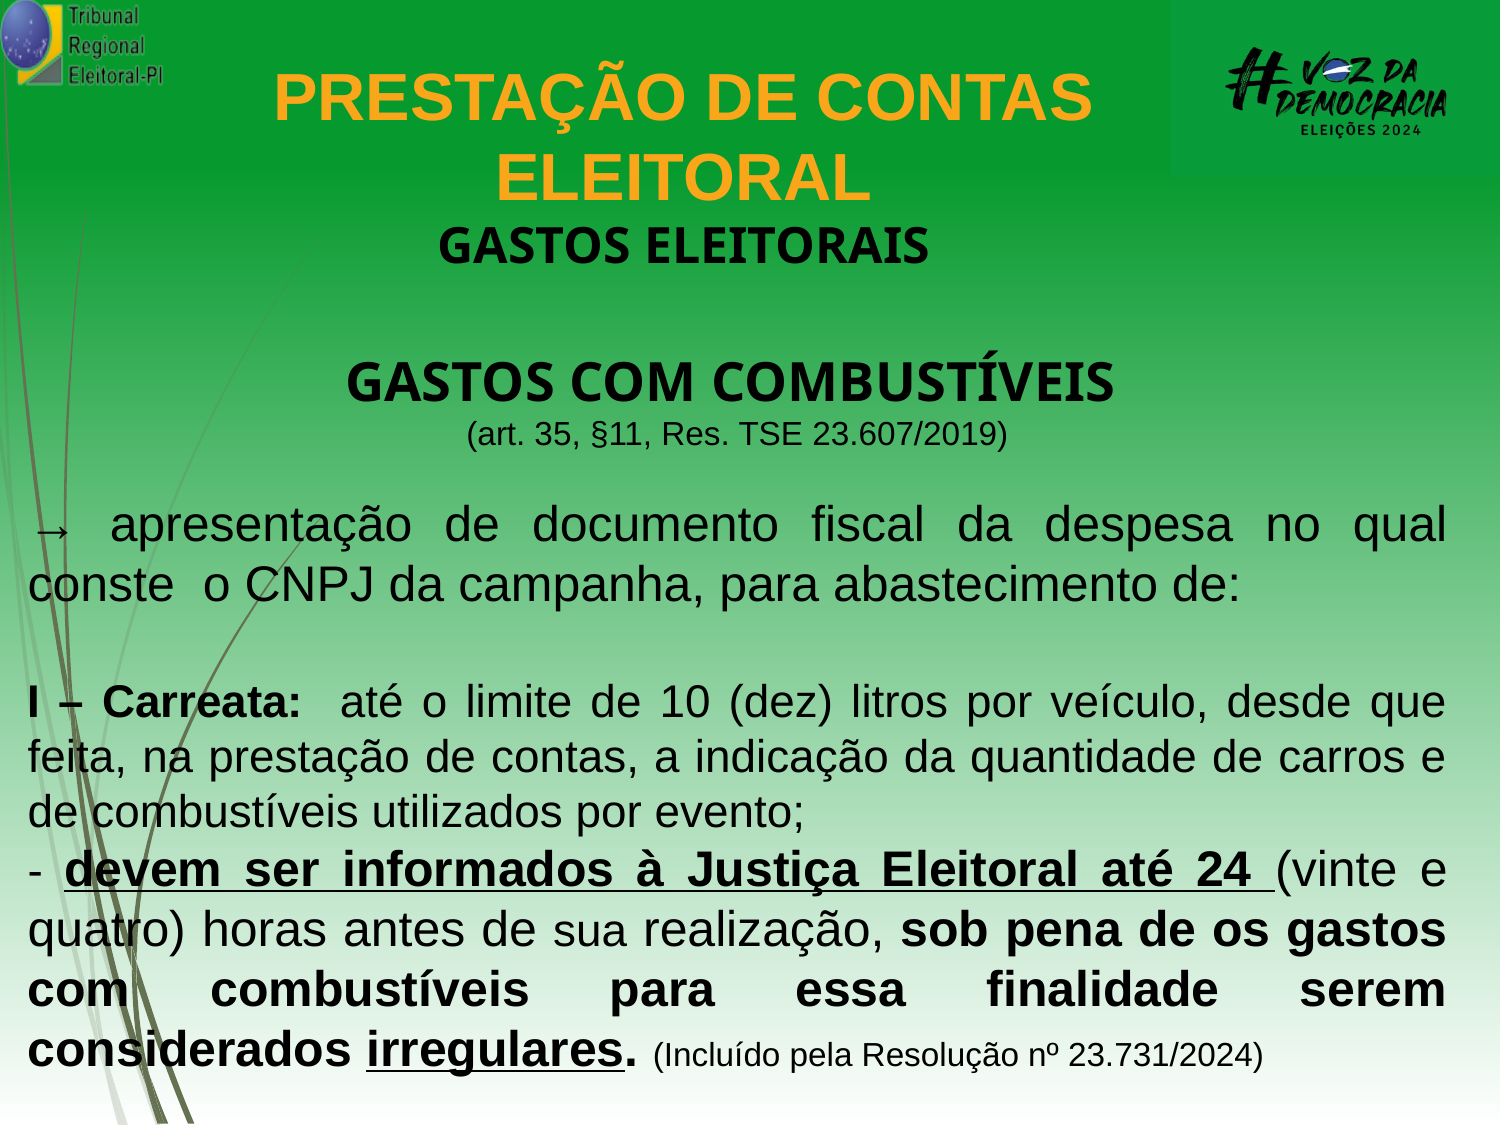

PRESTAÇÃO DE CONTAS
ELEITORAL
GASTOS ELEITORAIS
Gastos com combustíveis
(art. 35, §11, Res. TSE 23.607/2019)
→ apresentação de documento fiscal da despesa no qual conste o CNPJ da campanha, para abastecimento de:
I – Carreata: até o limite de 10 (dez) litros por veículo, desde que feita, na prestação de contas, a indicação da quantidade de carros e de combustíveis utilizados por evento;
- devem ser informados à Justiça Eleitoral até 24 (vinte e quatro) horas antes de sua realização, sob pena de os gastos com combustíveis para essa finalidade serem considerados irregulares. (Incluído pela Resolução nº 23.731/2024)